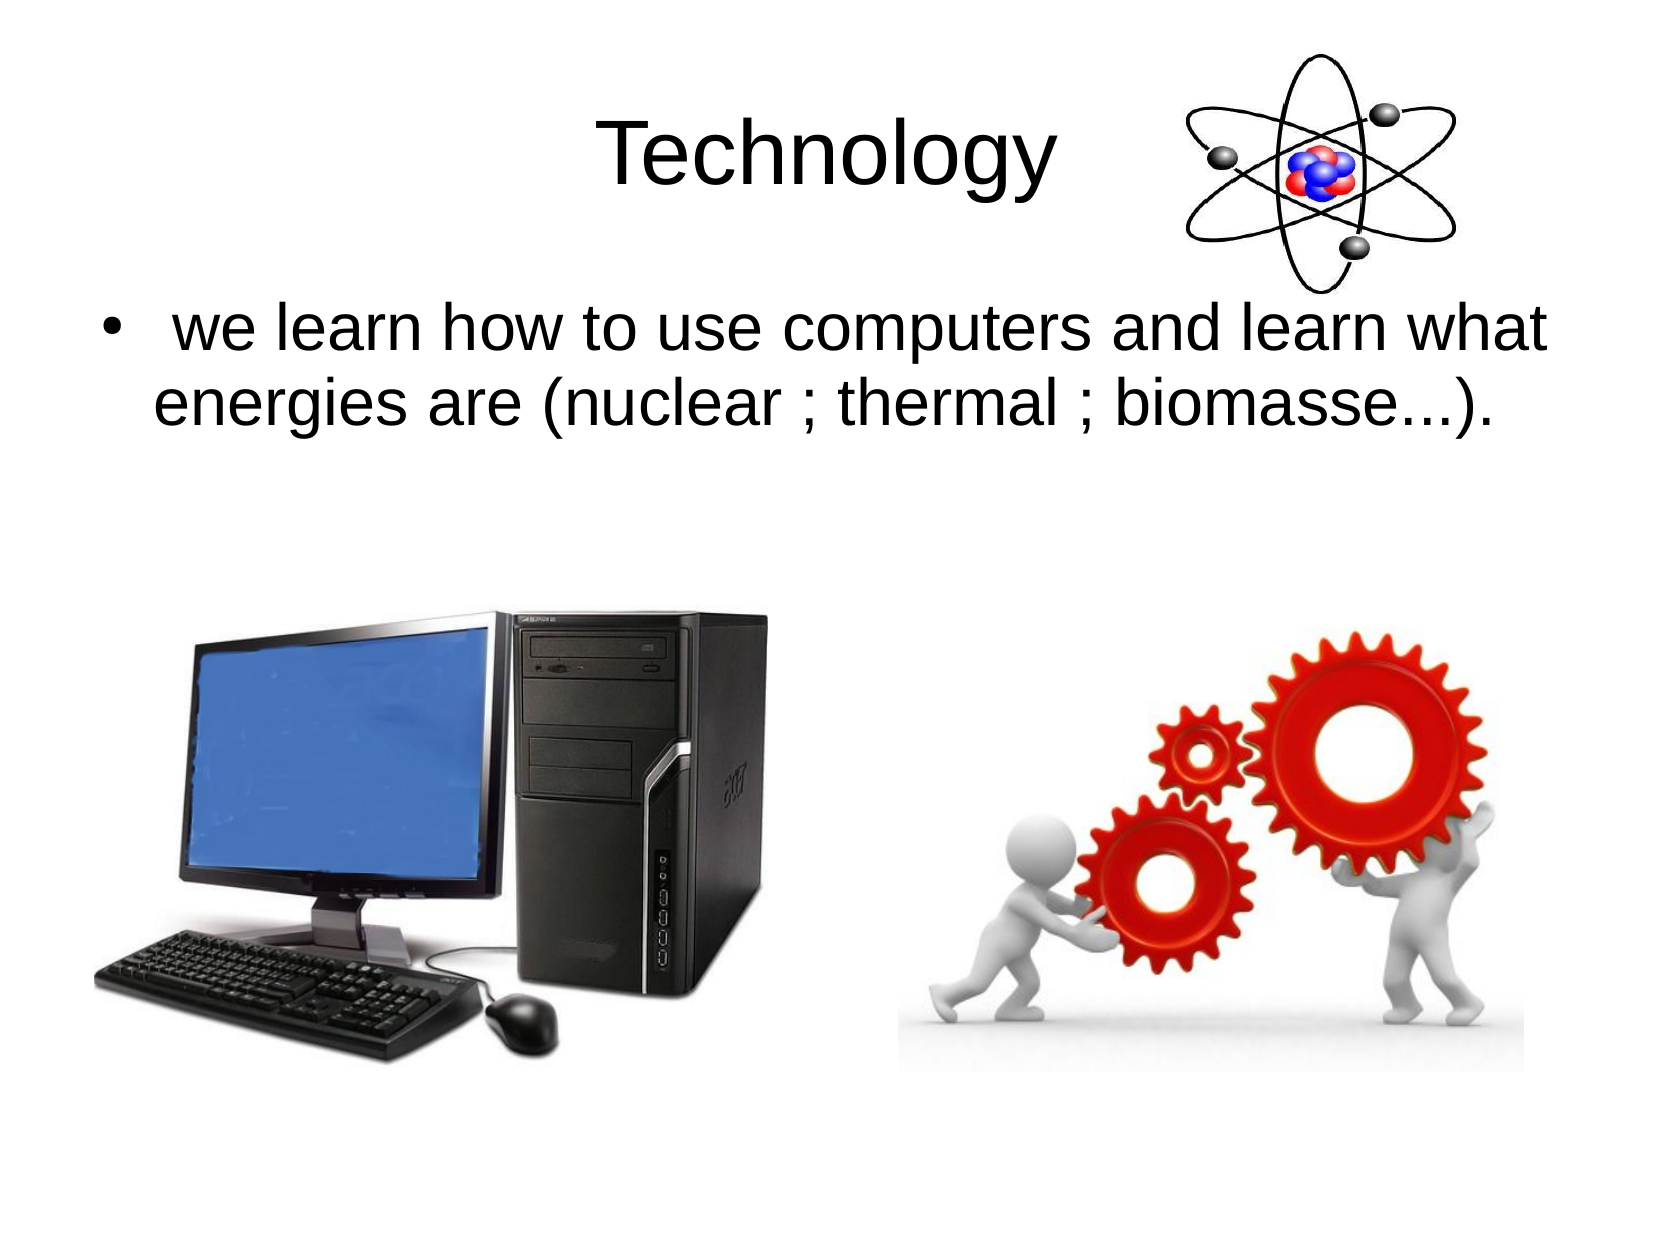

# Technology
 we learn how to use computers and learn what energies are (nuclear ; thermal ; biomasse...).